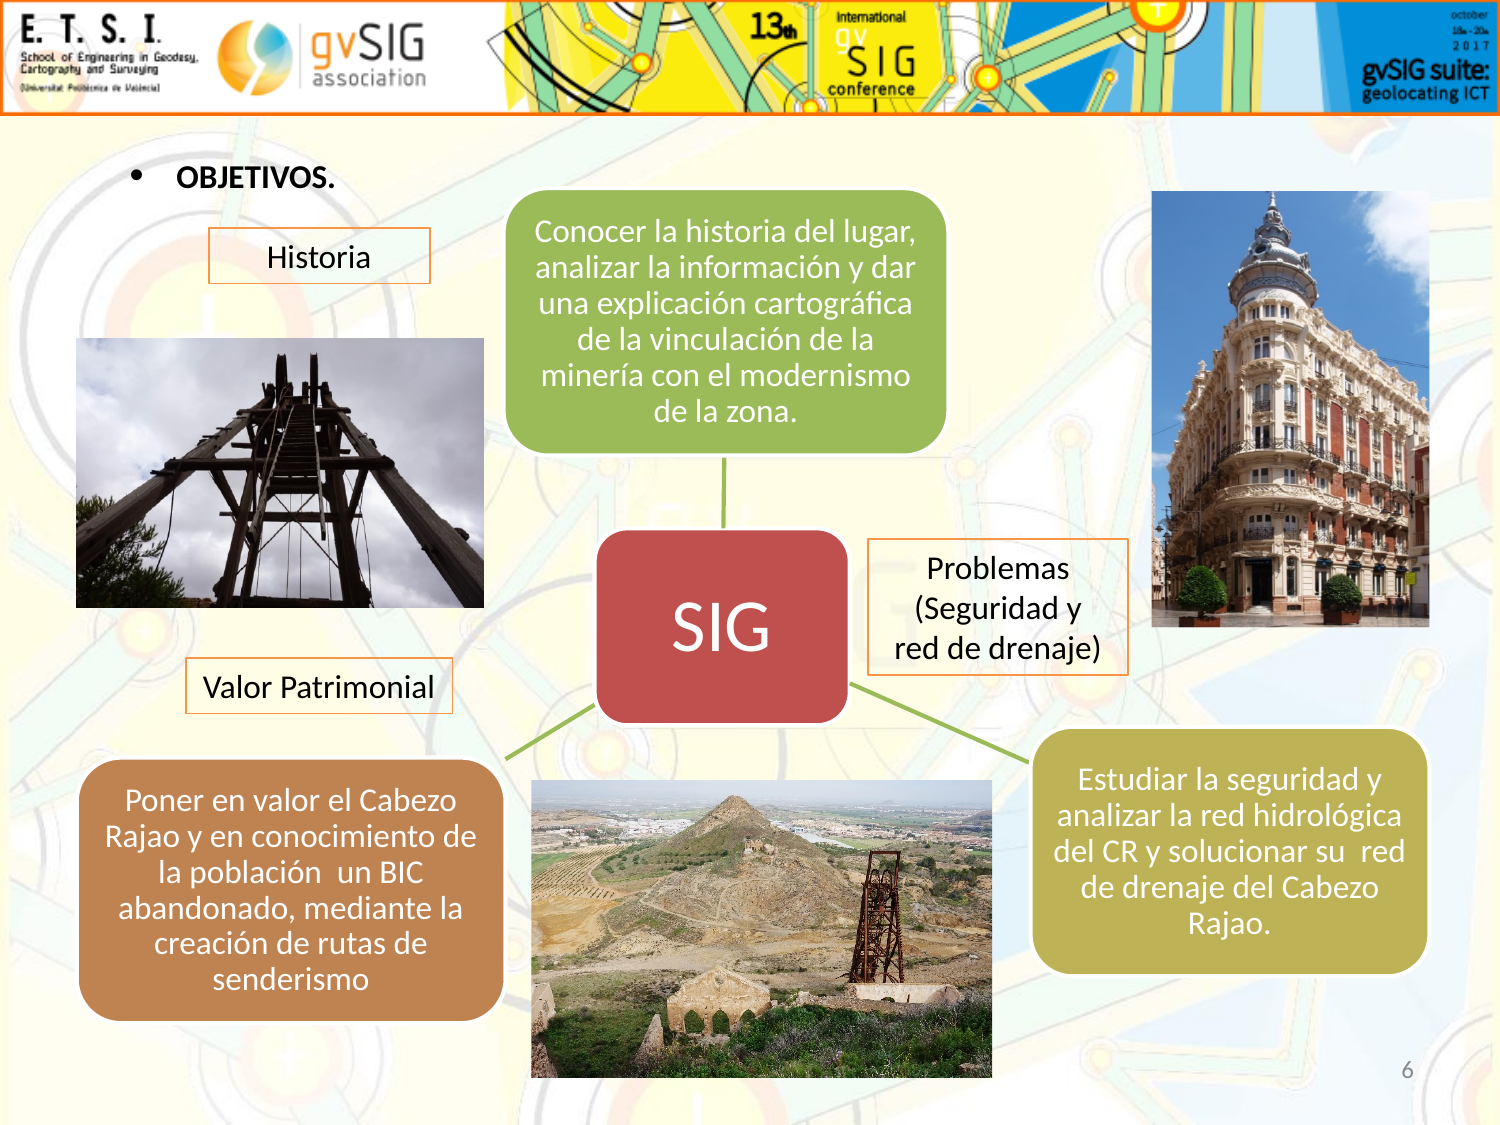

OBJETIVOS.
Conocer la historia del lugar, analizar la información y dar una explicación cartográfica de la vinculación de la minería con el modernismo de la zona.
SIG
Estudiar la seguridad y analizar la red hidrológica del CR y solucionar su red de drenaje del Cabezo Rajao.
Poner en valor el Cabezo Rajao y en conocimiento de la población un BIC abandonado, mediante la creación de rutas de senderismo
Historia
Problemas (Seguridad y
red de drenaje)
Valor Patrimonial